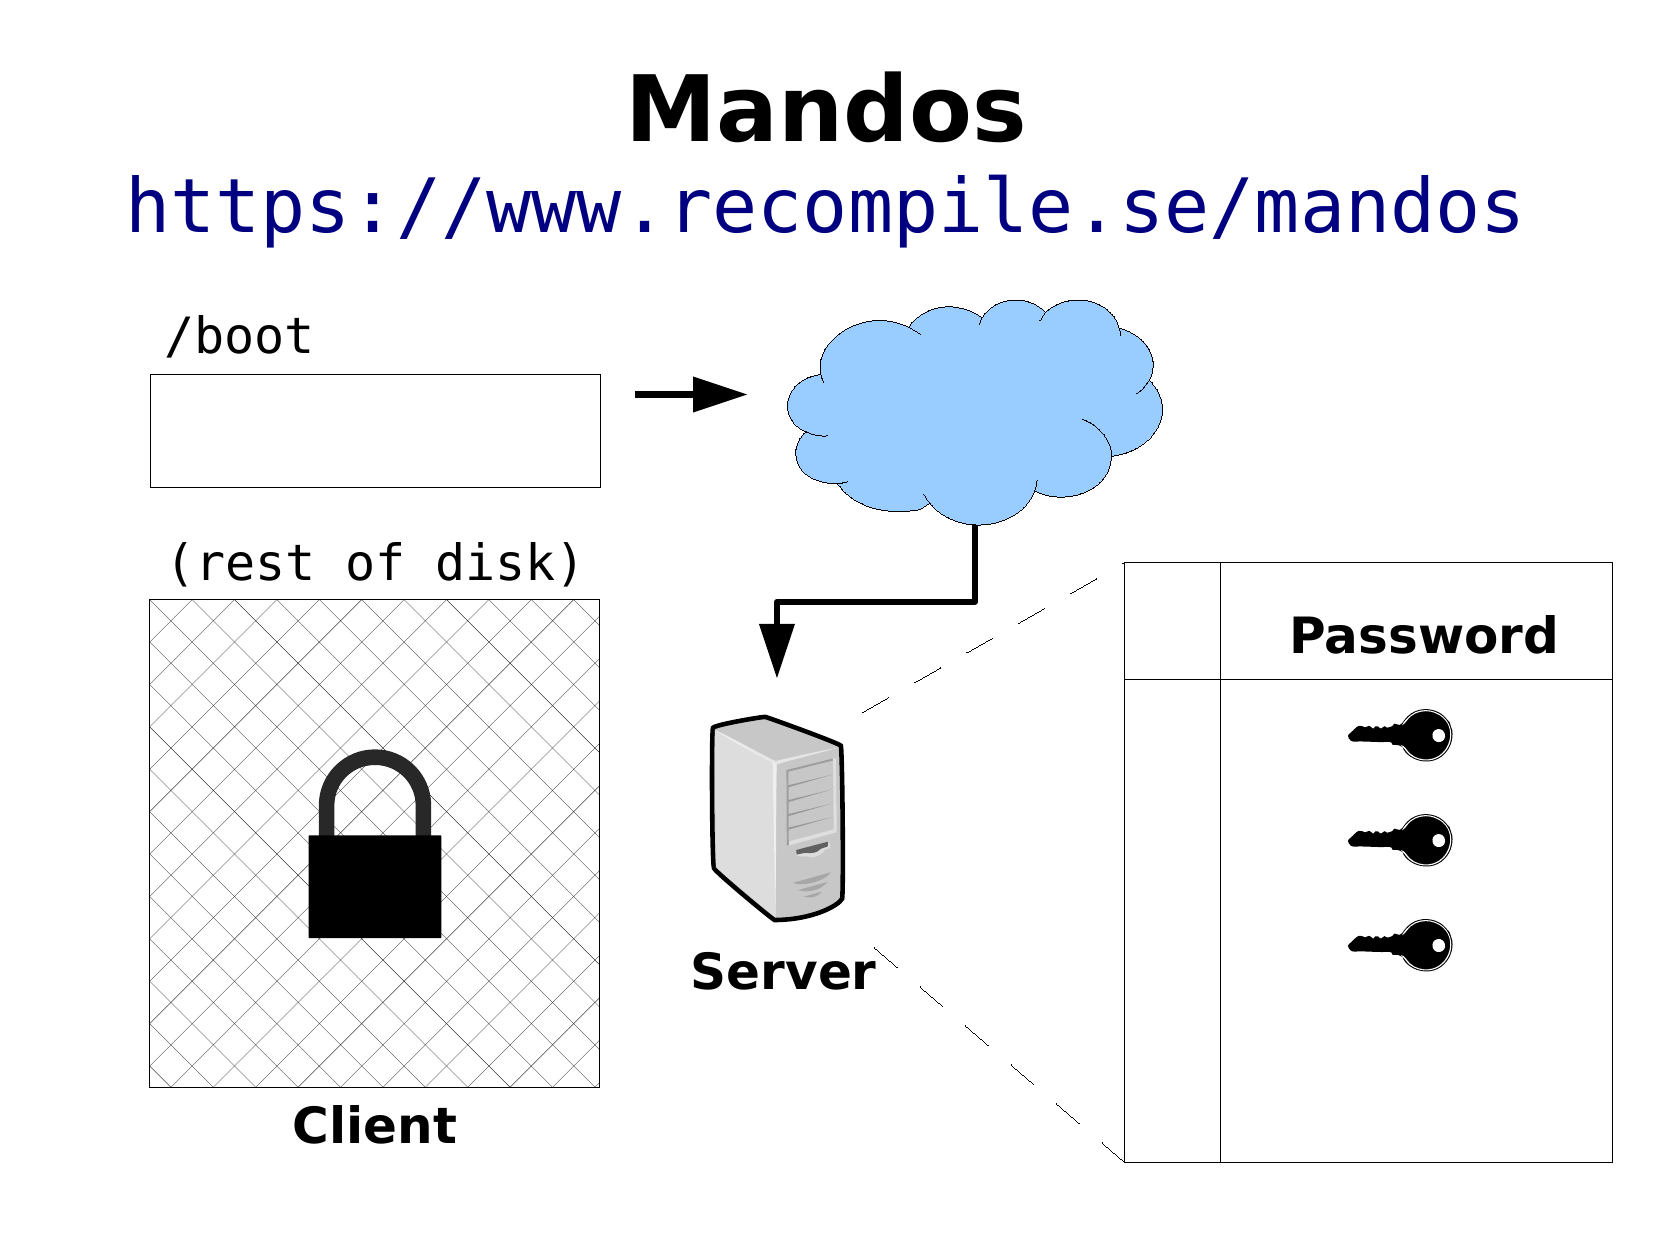

# Mandos https://www.recompile.se/mandos
/boot
(rest of disk)
Password
Server
Client